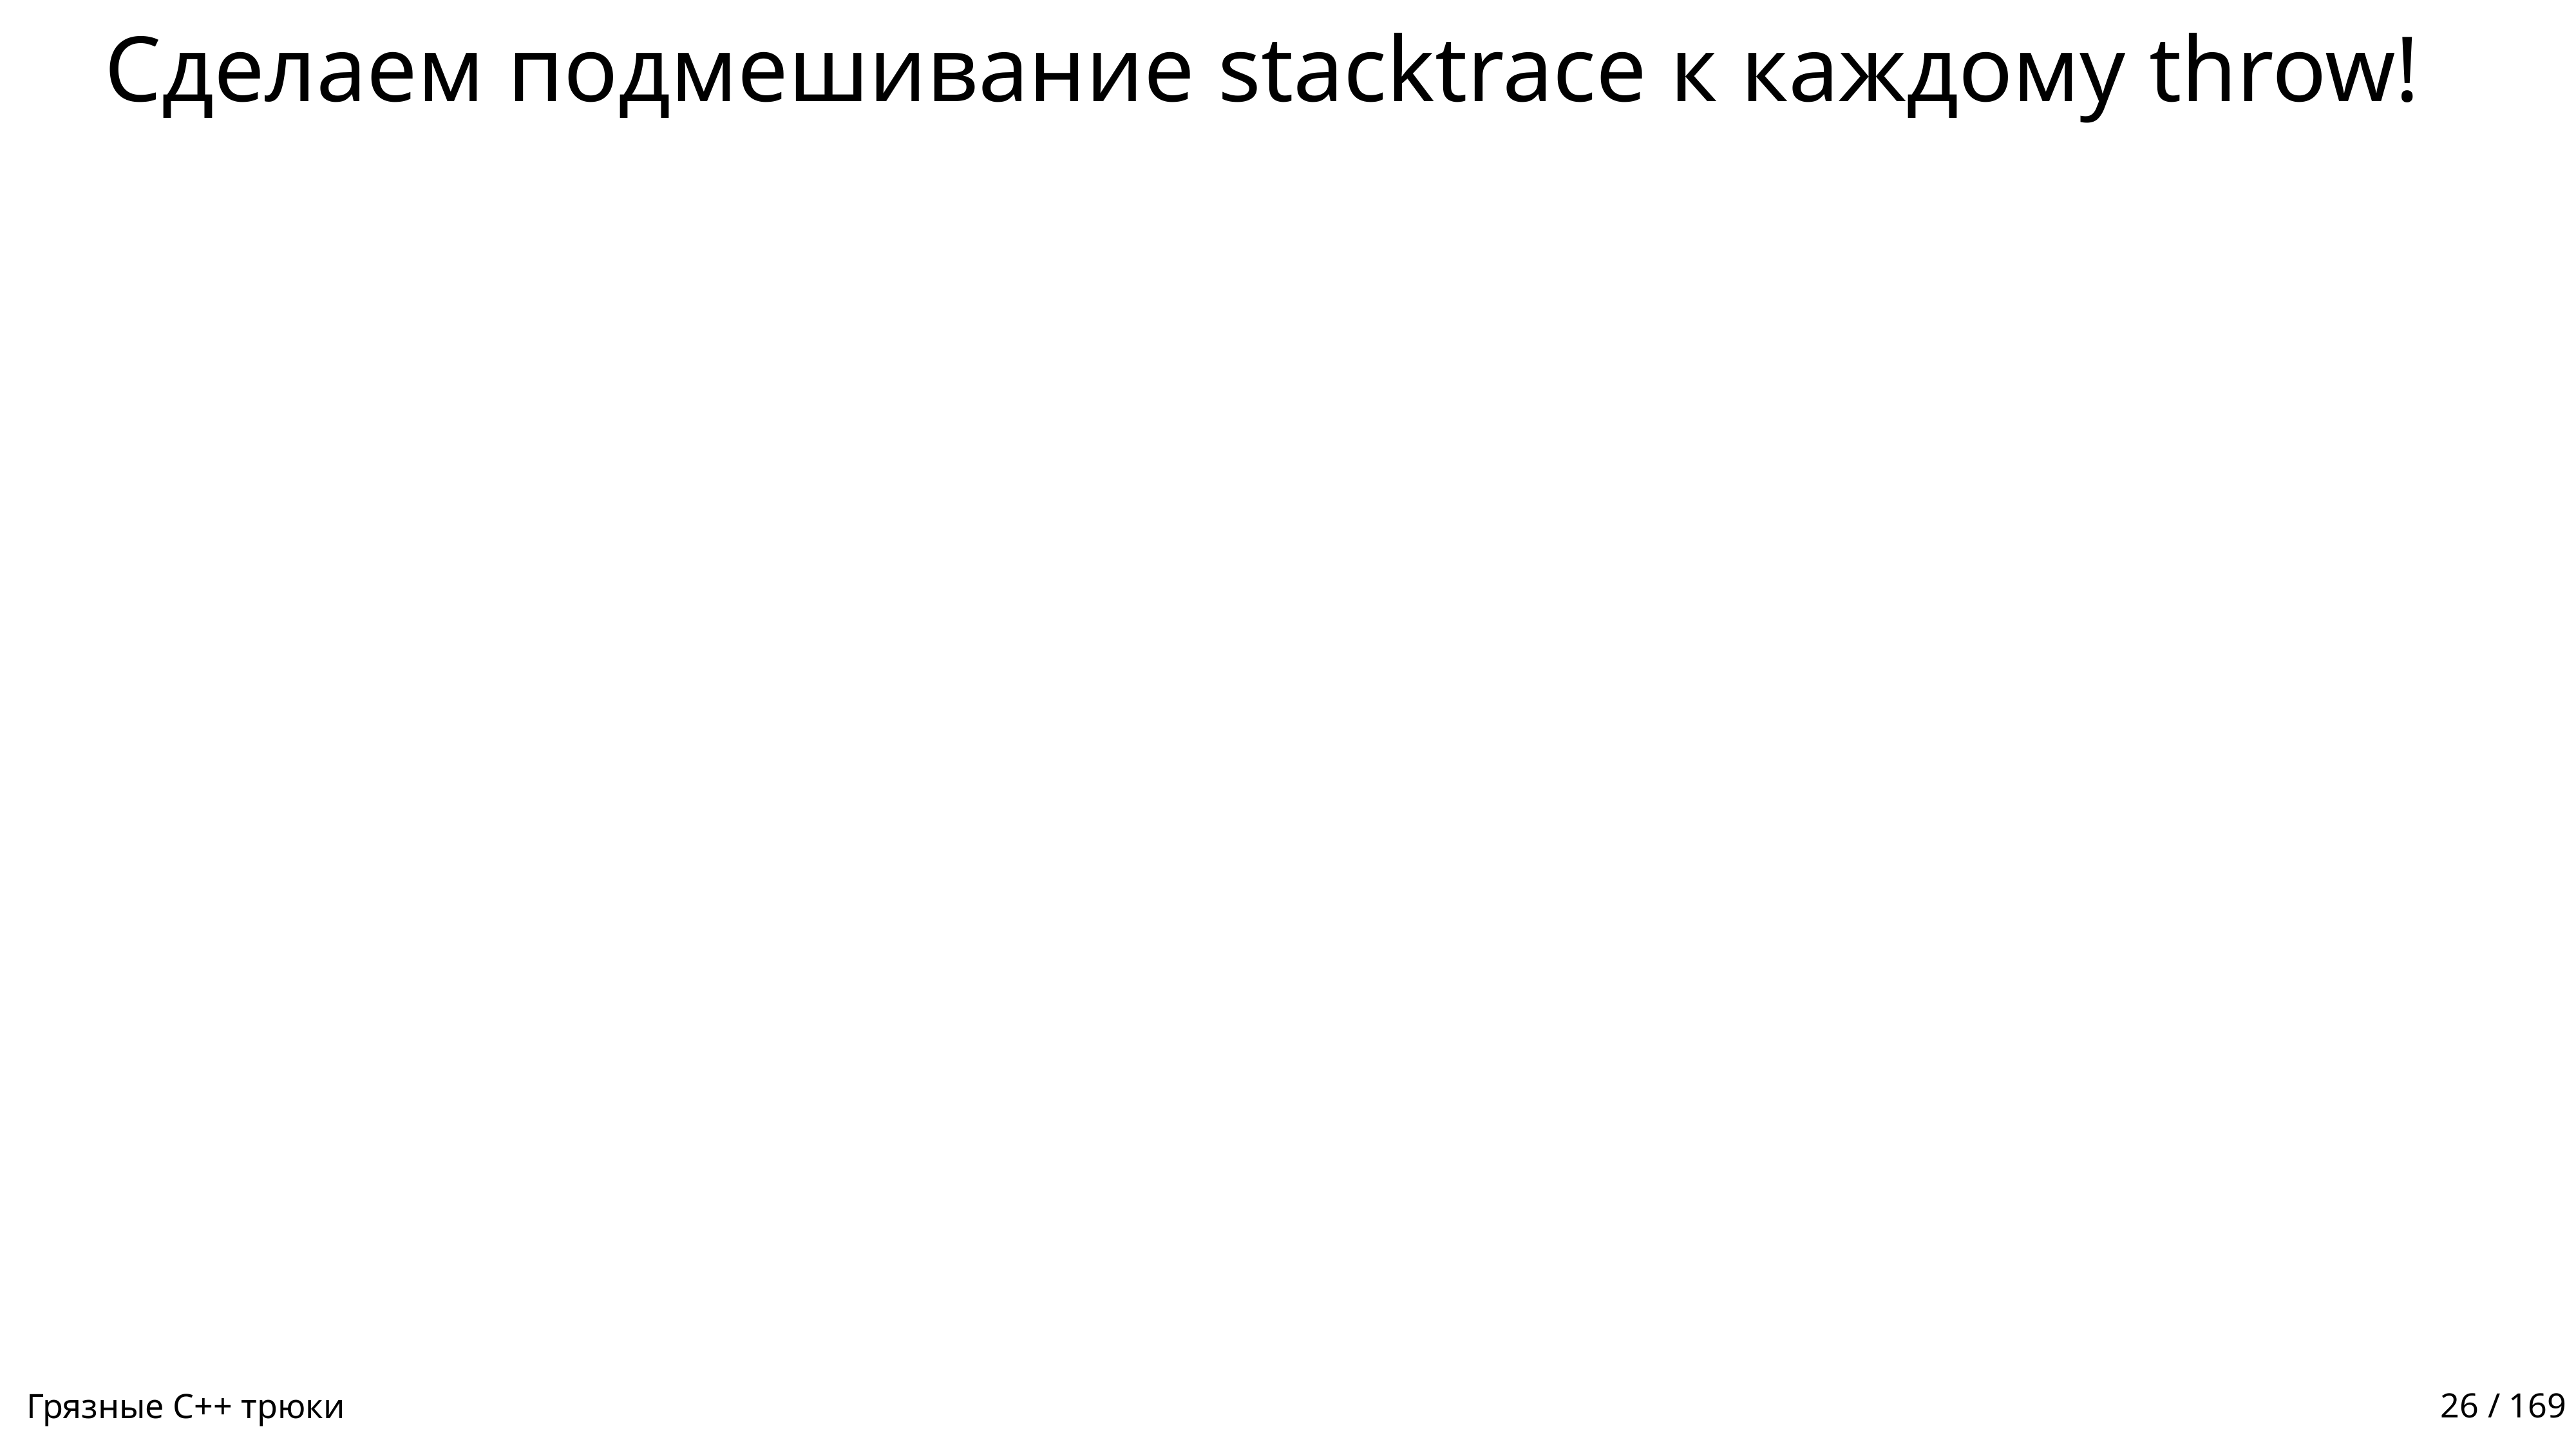

Сделаем подмешивание stacktrace к каждому throw!
#
Грязные C++ трюки